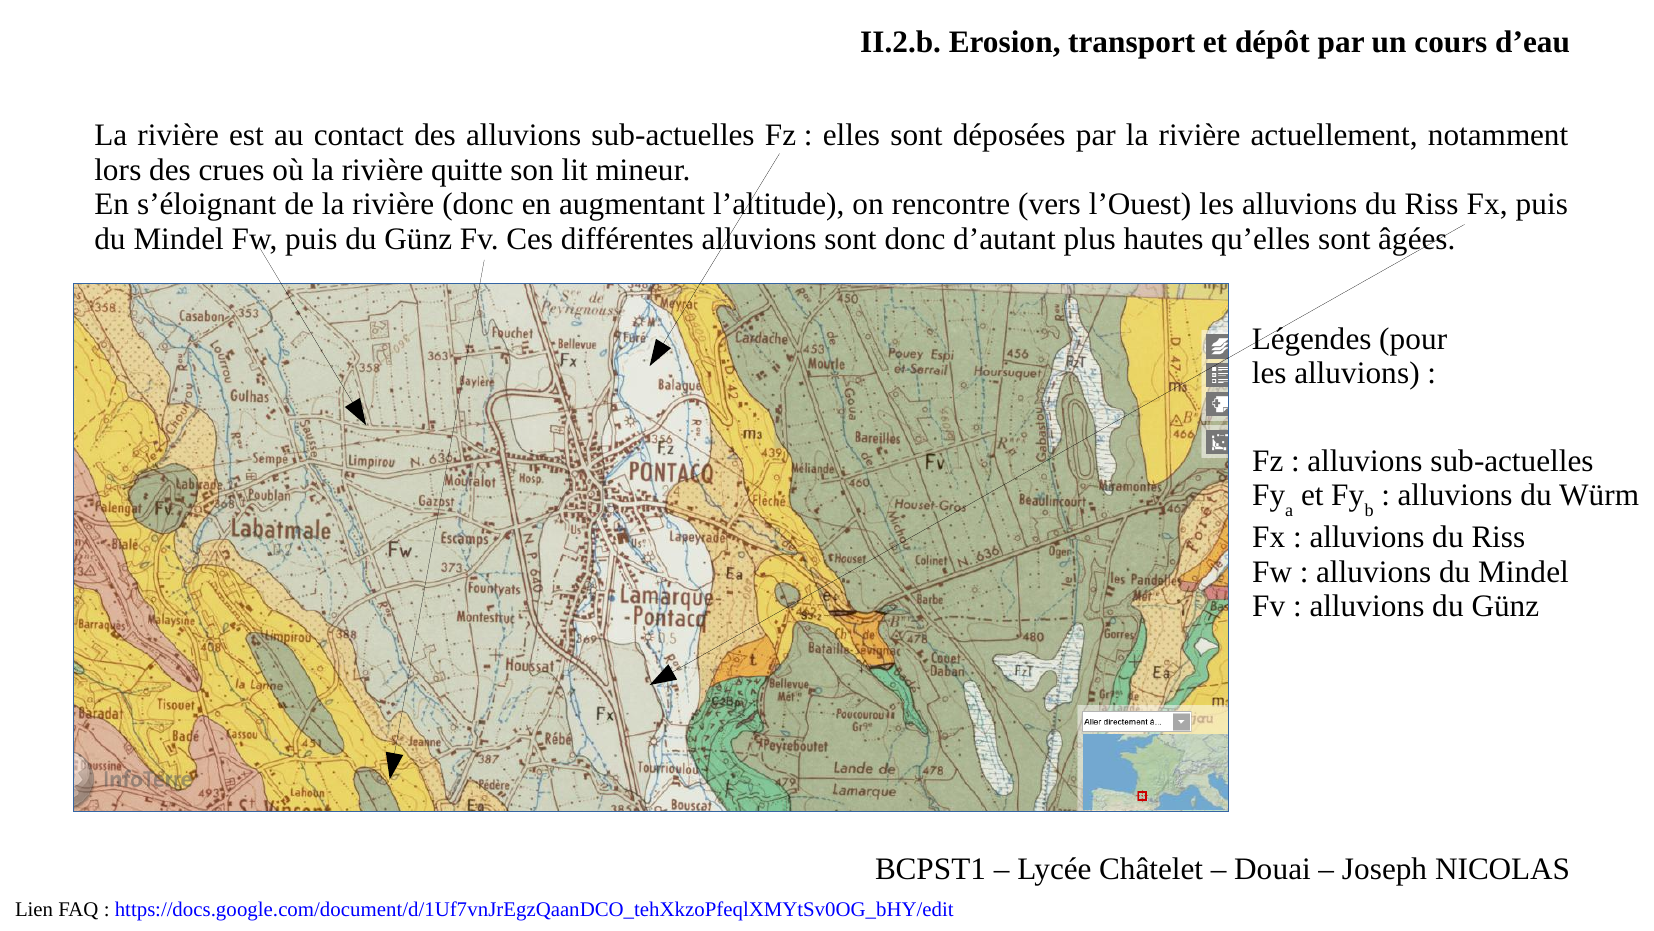

II.2.b. Erosion, transport et dépôt par un cours d’eau
La rivière est au contact des alluvions sub-actuelles Fz : elles sont déposées par la rivière actuellement, notamment lors des crues où la rivière quitte son lit mineur.
En s’éloignant de la rivière (donc en augmentant l’altitude), on rencontre (vers l’Ouest) les alluvions du Riss Fx, puis du Mindel Fw, puis du Günz Fv. Ces différentes alluvions sont donc d’autant plus hautes qu’elles sont âgées.
Légendes (pour les alluvions) :
Fz : alluvions sub-actuelles
Fya et Fyb : alluvions du Würm
Fx : alluvions du Riss
Fw : alluvions du Mindel
Fv : alluvions du Günz
BCPST1 – Lycée Châtelet – Douai – Joseph NICOLAS
Lien FAQ : https://docs.google.com/document/d/1Uf7vnJrEgzQaanDCO_tehXkzoPfeqlXMYtSv0OG_bHY/edit